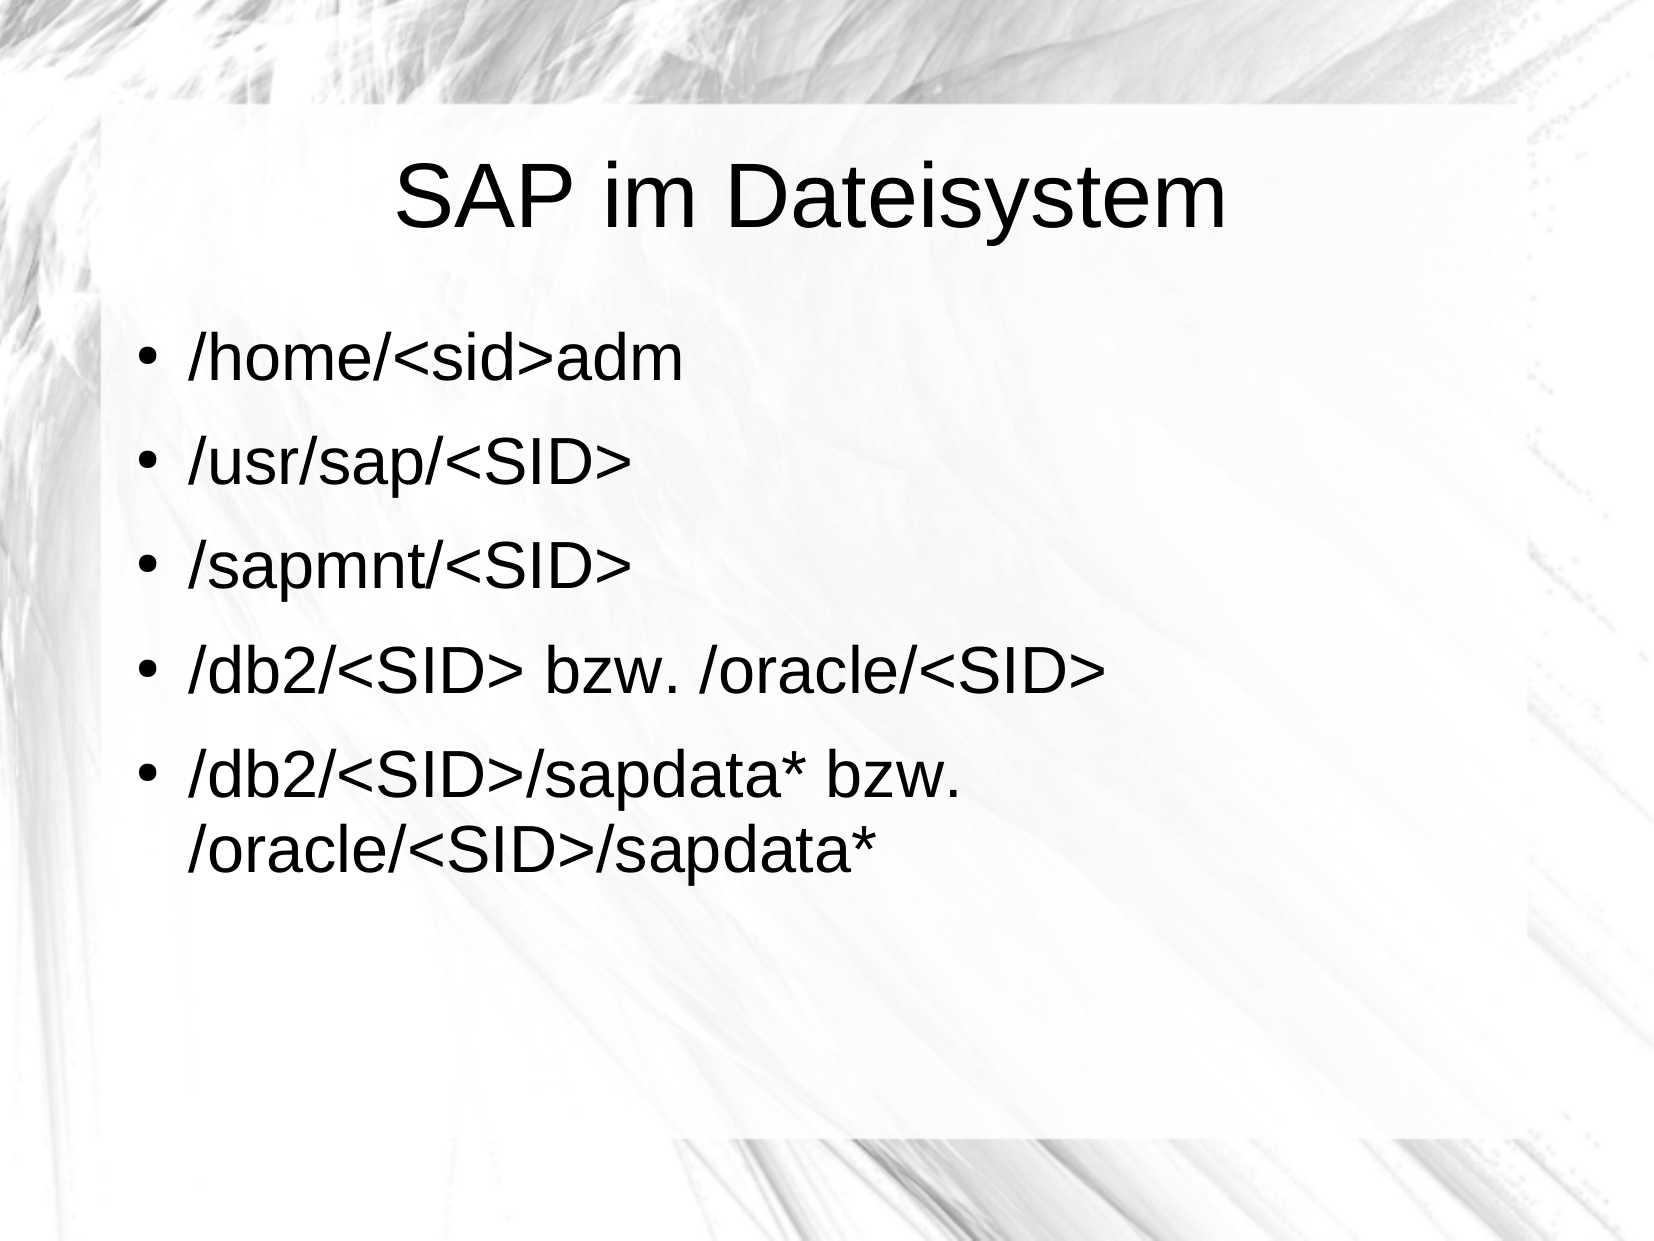

# SAP im Dateisystem
/home/<sid>adm
/usr/sap/<SID>
/sapmnt/<SID>
/db2/<SID> bzw. /oracle/<SID>
/db2/<SID>/sapdata* bzw. /oracle/<SID>/sapdata*